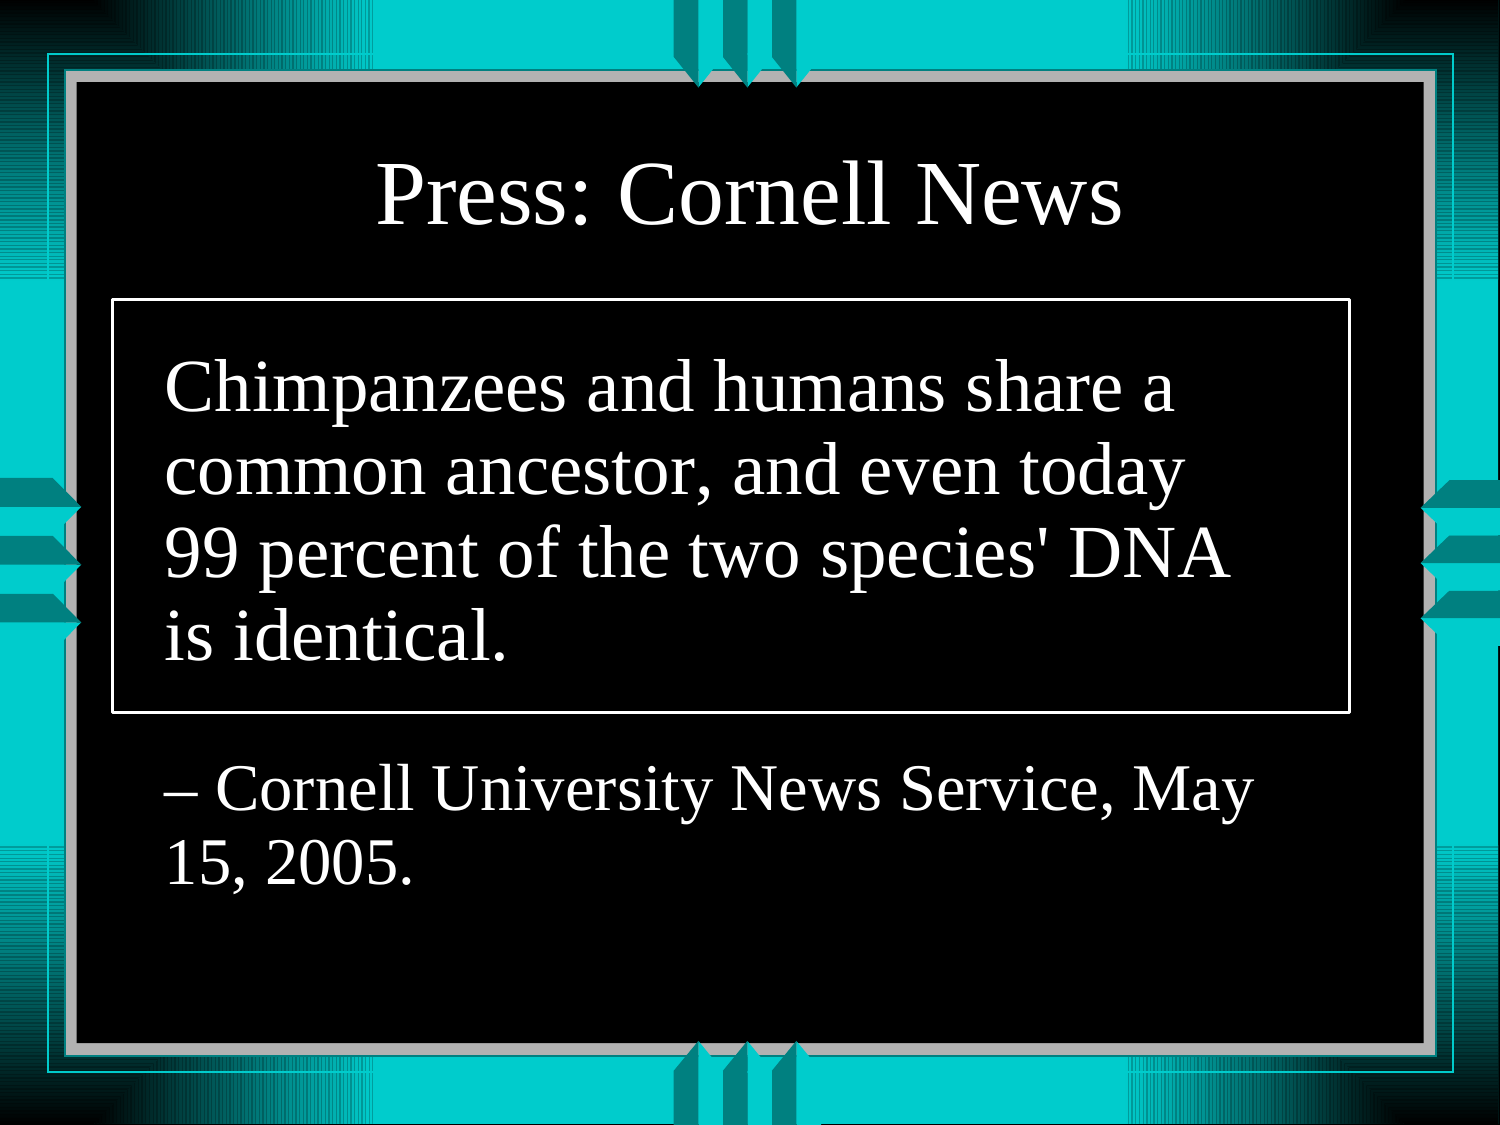

# Press: Cornell News
Chimpanzees and humans share a common ancestor, and even today 99 percent of the two species' DNA is identical.
– Cornell University News Service, May 15, 2005.